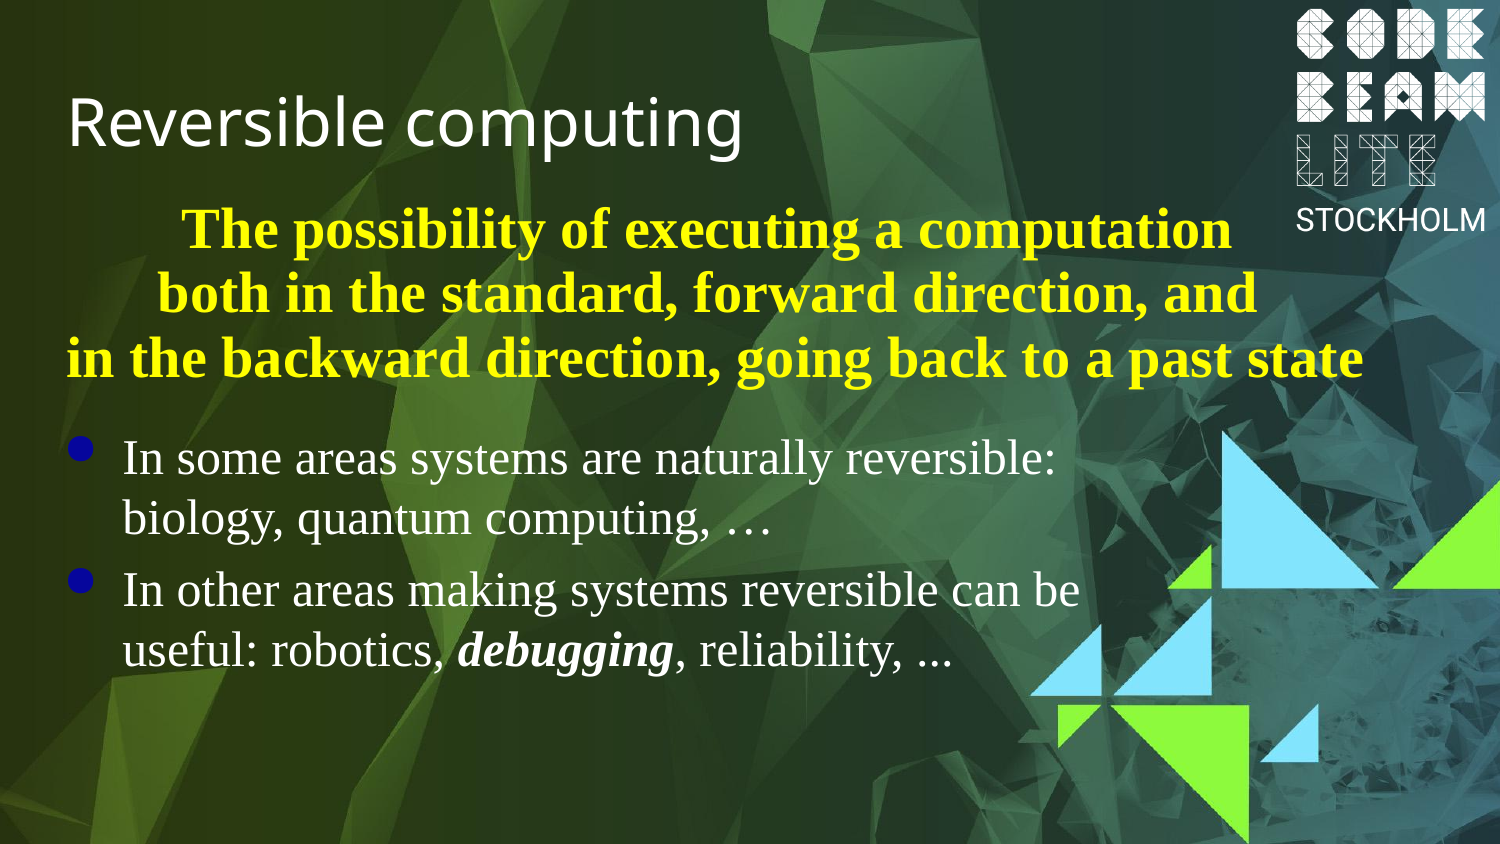

# Reversible computing
In some areas systems are naturally reversible: biology, quantum computing, …
In other areas making systems reversible can be useful: robotics, debugging, reliability, ...
The possibility of executing a computation
both in the standard, forward direction, and
in the backward direction, going back to a past state